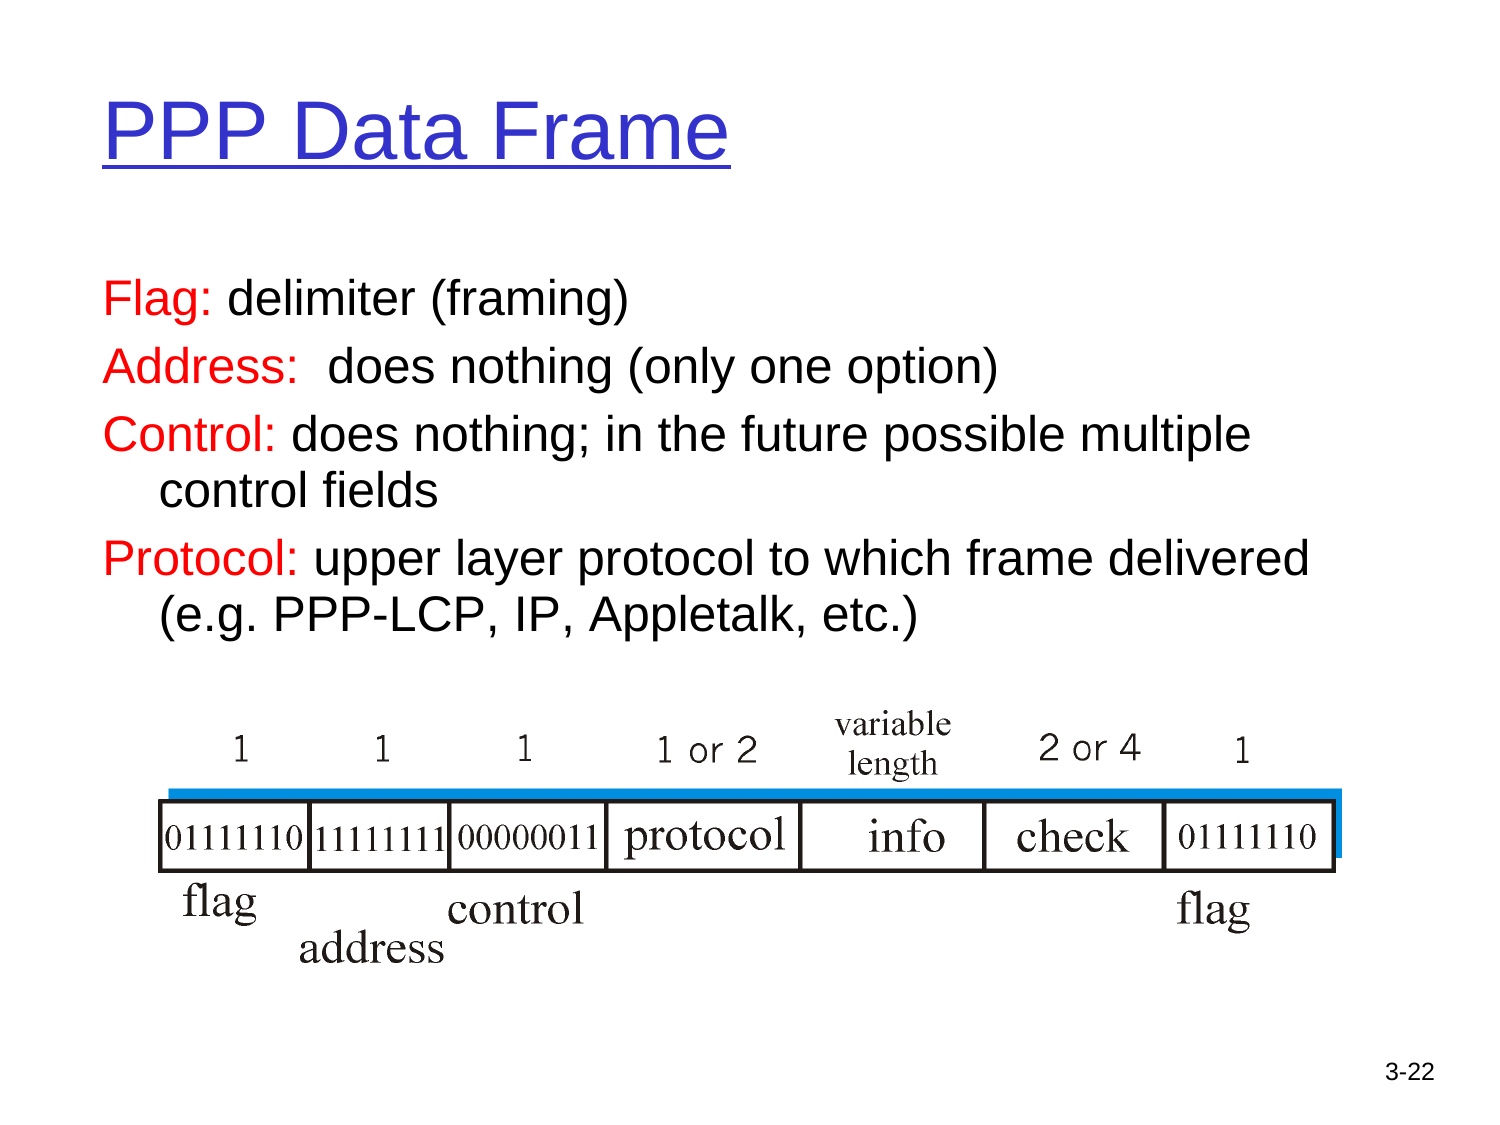

# PPP Data Frame
Flag: delimiter (framing)
Address: does nothing (only one option)
Control: does nothing; in the future possible multiple control fields
Protocol: upper layer protocol to which frame delivered (e.g. PPP-LCP, IP, Appletalk, etc.)
22